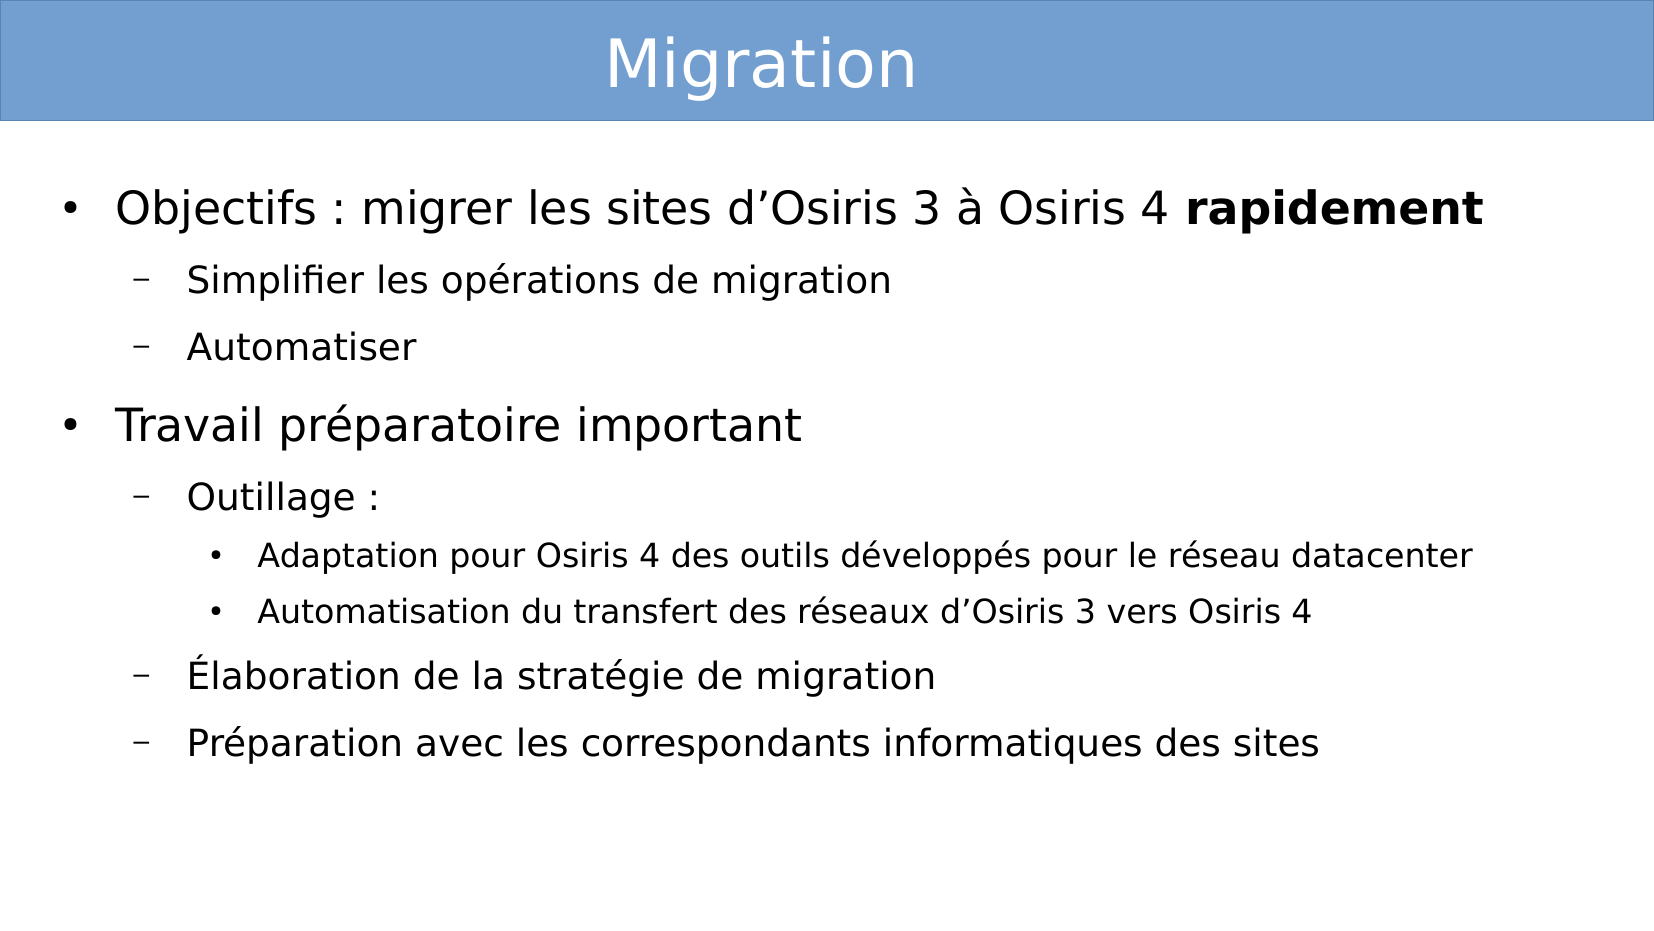

# Migration
Objectifs : migrer les sites d’Osiris 3 à Osiris 4 rapidement
Simplifier les opérations de migration
Automatiser
Travail préparatoire important
Outillage :
Adaptation pour Osiris 4 des outils développés pour le réseau datacenter
Automatisation du transfert des réseaux d’Osiris 3 vers Osiris 4
Élaboration de la stratégie de migration
Préparation avec les correspondants informatiques des sites